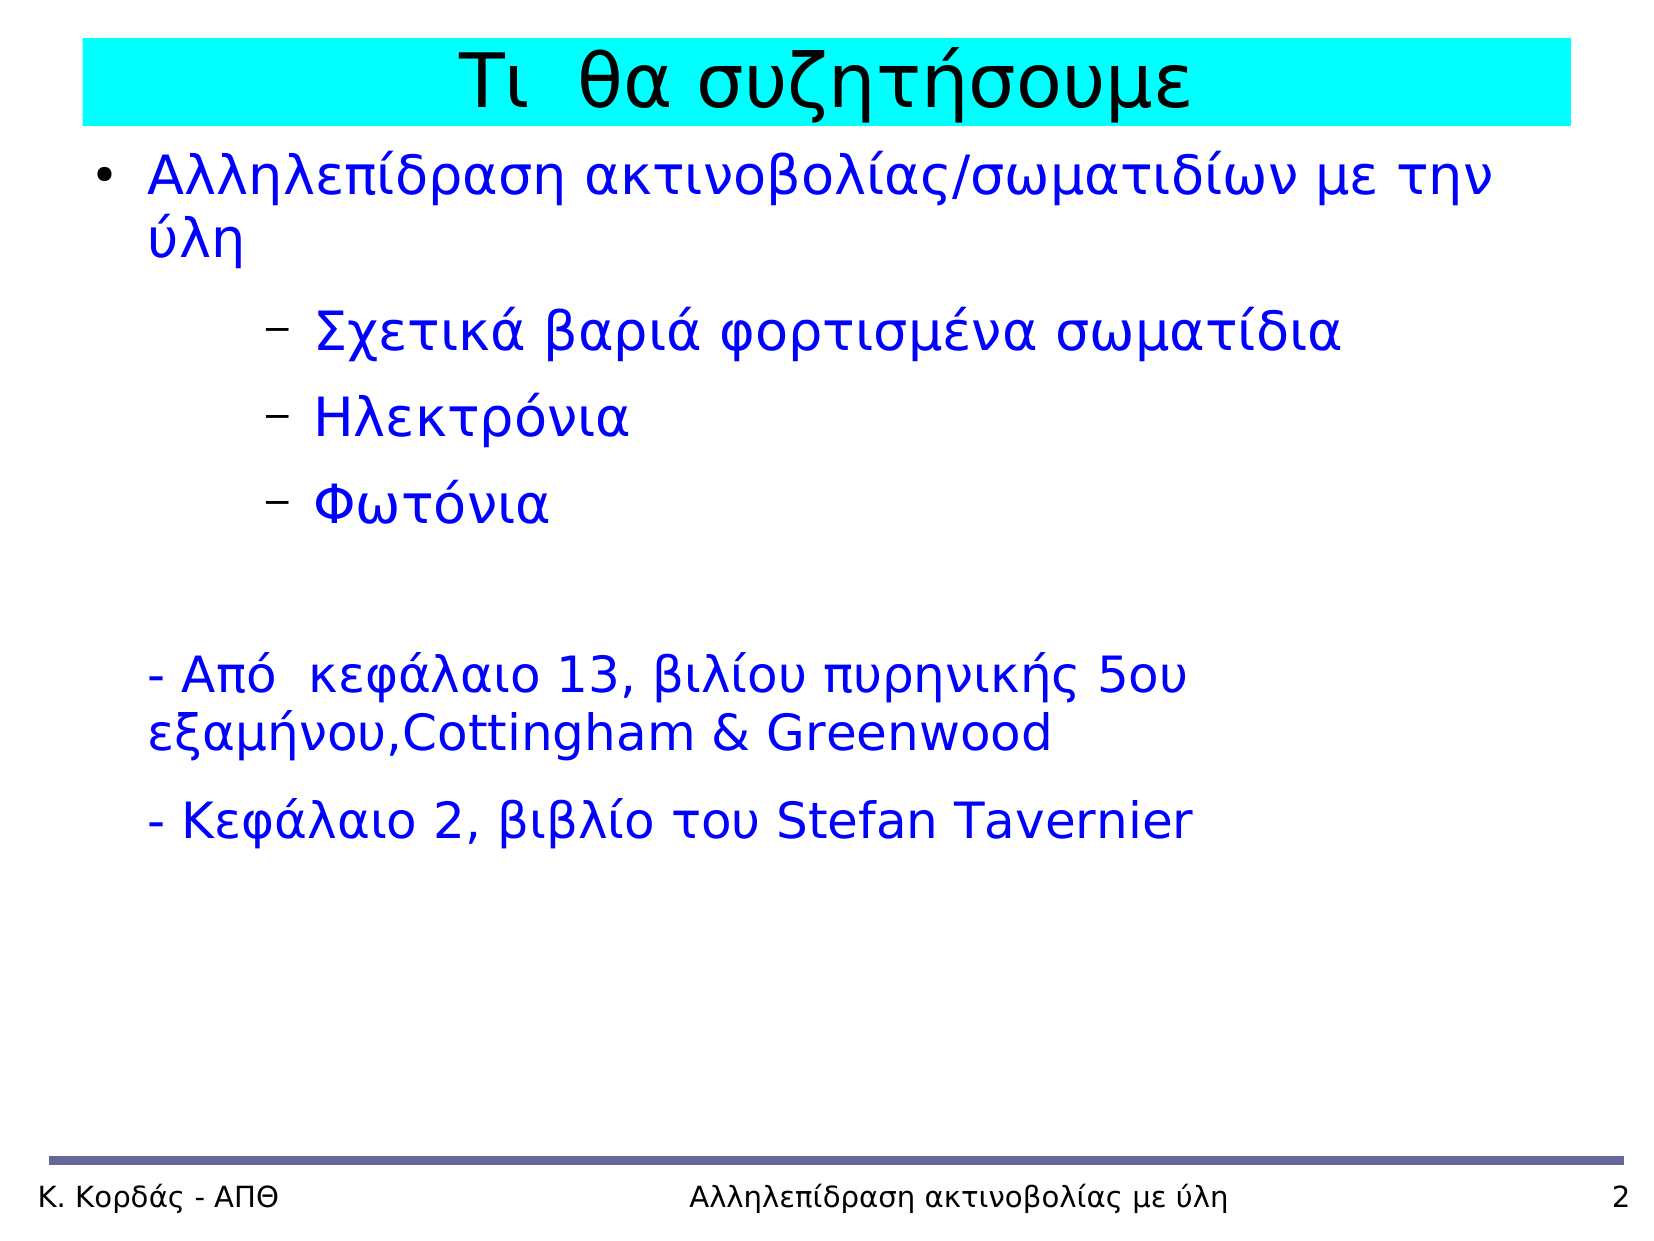

# Τι θα συζητήσουμε
Αλληλεπίδραση ακτινοβολίας/σωματιδίων με την ύλη
Σχετικά βαριά φορτισμένα σωματίδια
Ηλεκτρόνια
Φωτόνια
- Από κεφάλαιο 13, βιλίου πυρηνικής 5ου εξαμήνου,Cottingham & Greenwood
- Κεφάλαιο 2, βιβλίο του Stefan Tavernier
Κ. Κορδάς - ΑΠΘ
Αλληλεπίδραση ακτινοβολίας με ύλη
2